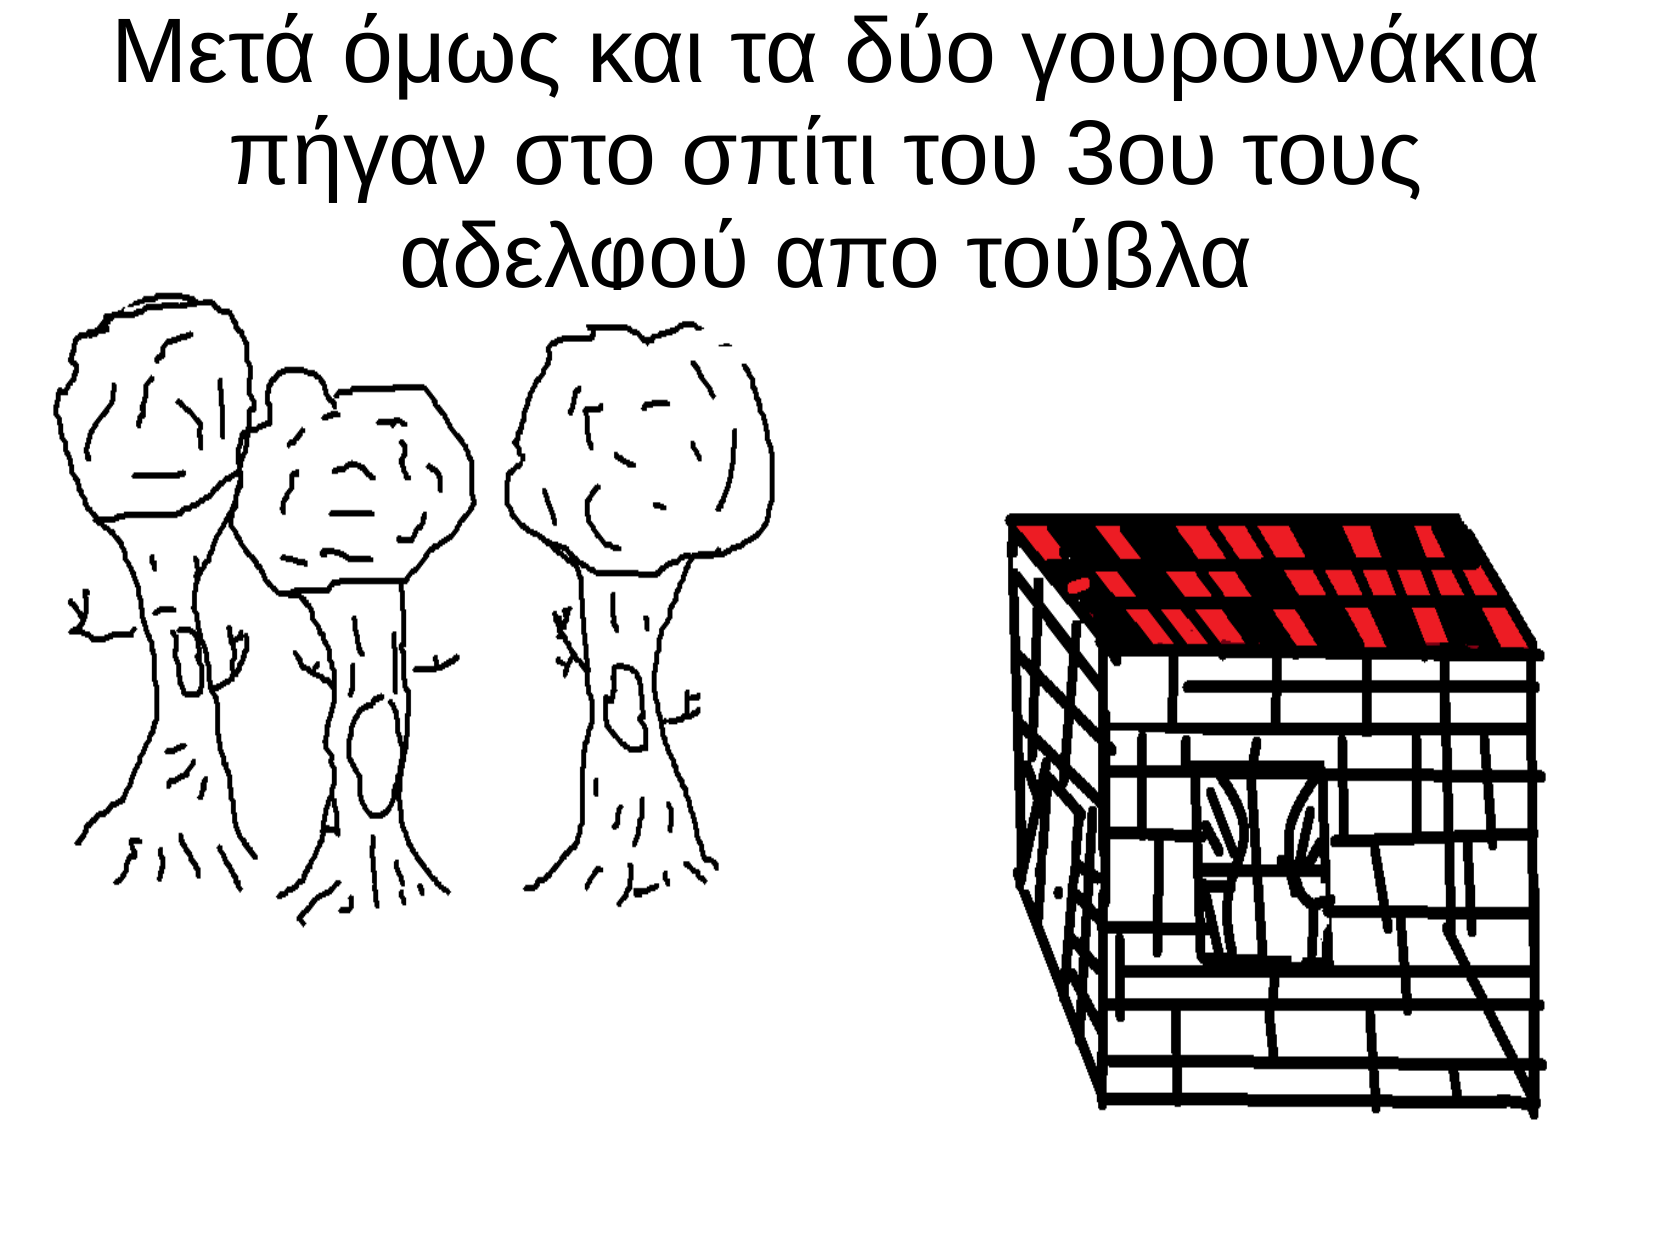

# Μετά όμως και τα δύο γουρουνάκια πήγαν στο σπίτι του 3ου τους αδελφού απο τούβλα